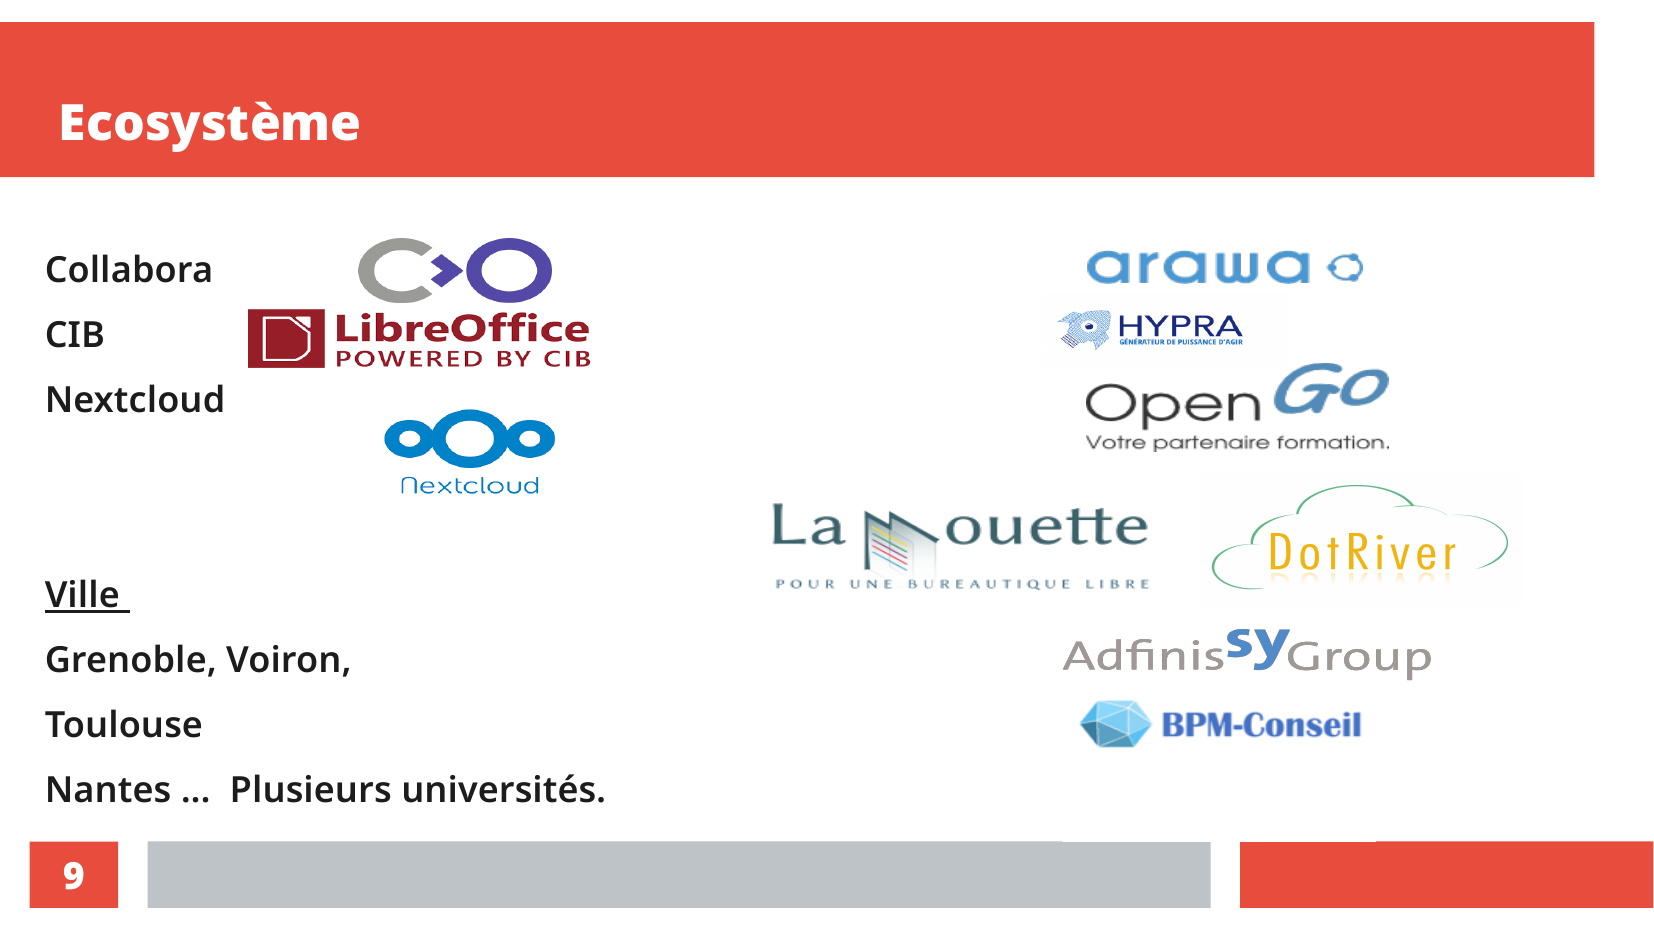

# Ecosystème
Collabora
CIB
Nextcloud
Ville
Grenoble, Voiron,
Toulouse
Nantes ... Plusieurs universités.
9